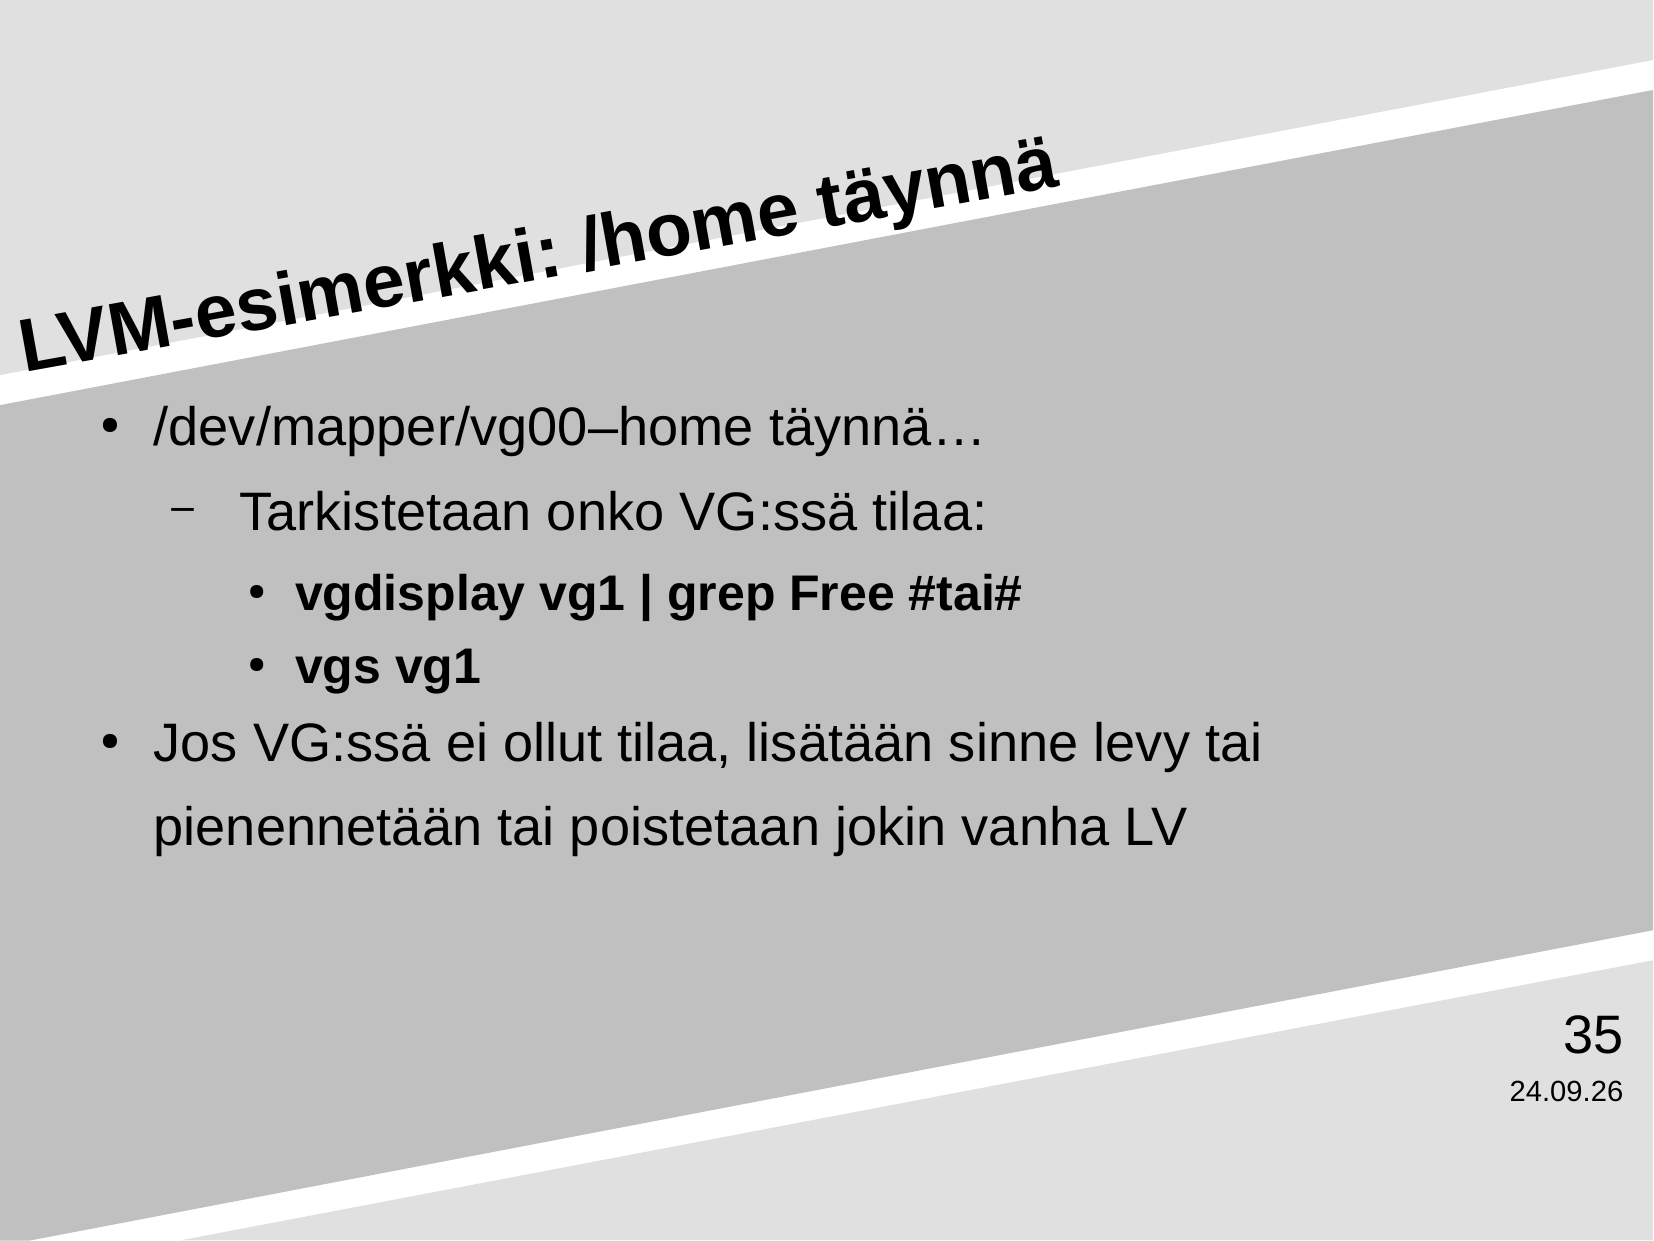

# LVM-esimerkki: /home täynnä
/dev/mapper/vg00–home täynnä…
 Tarkistetaan onko VG:ssä tilaa:
vgdisplay vg1 | grep Free #tai#
vgs vg1
Jos VG:ssä ei ollut tilaa, lisätään sinne levy tai
pienennetään tai poistetaan jokin vanha LV
35